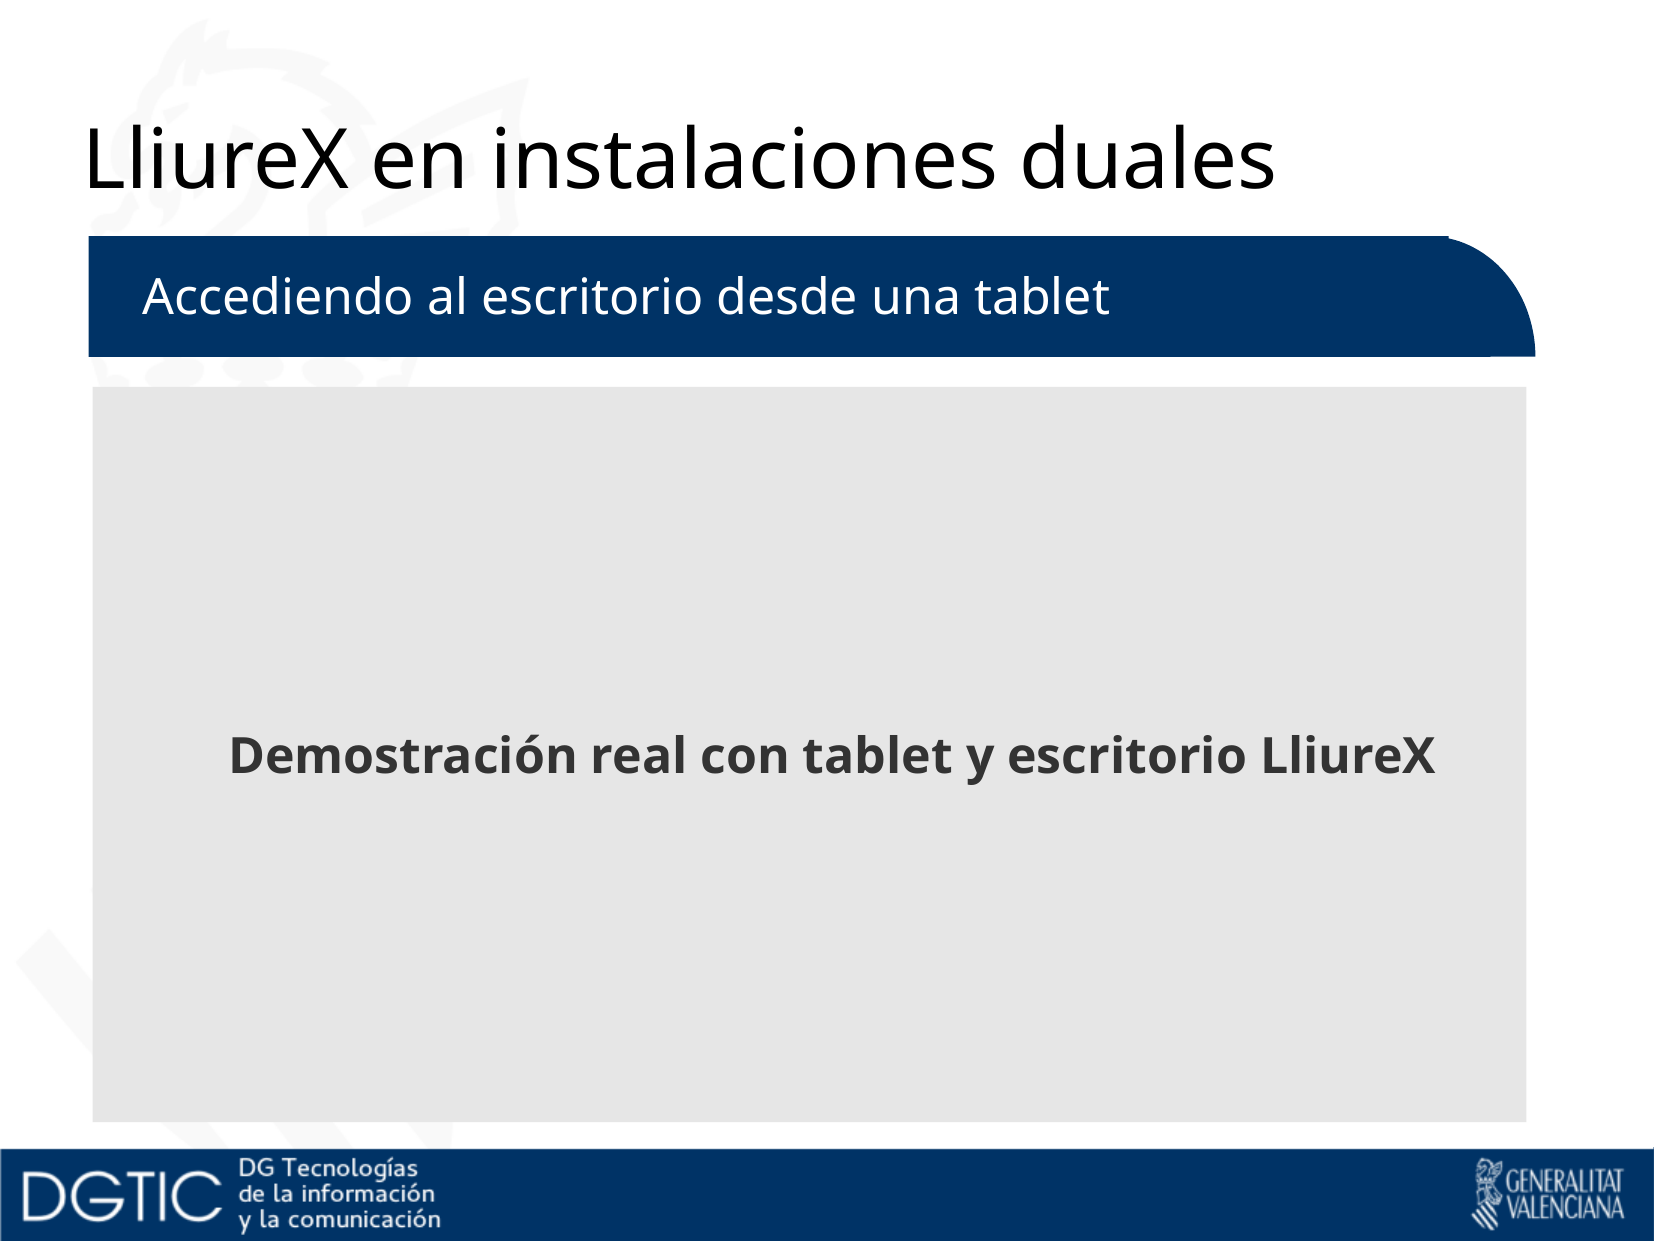

# LliureX en instalaciones duales
Accediendo al escritorio desde una tablet
Demostración real con tablet y escritorio LliureX